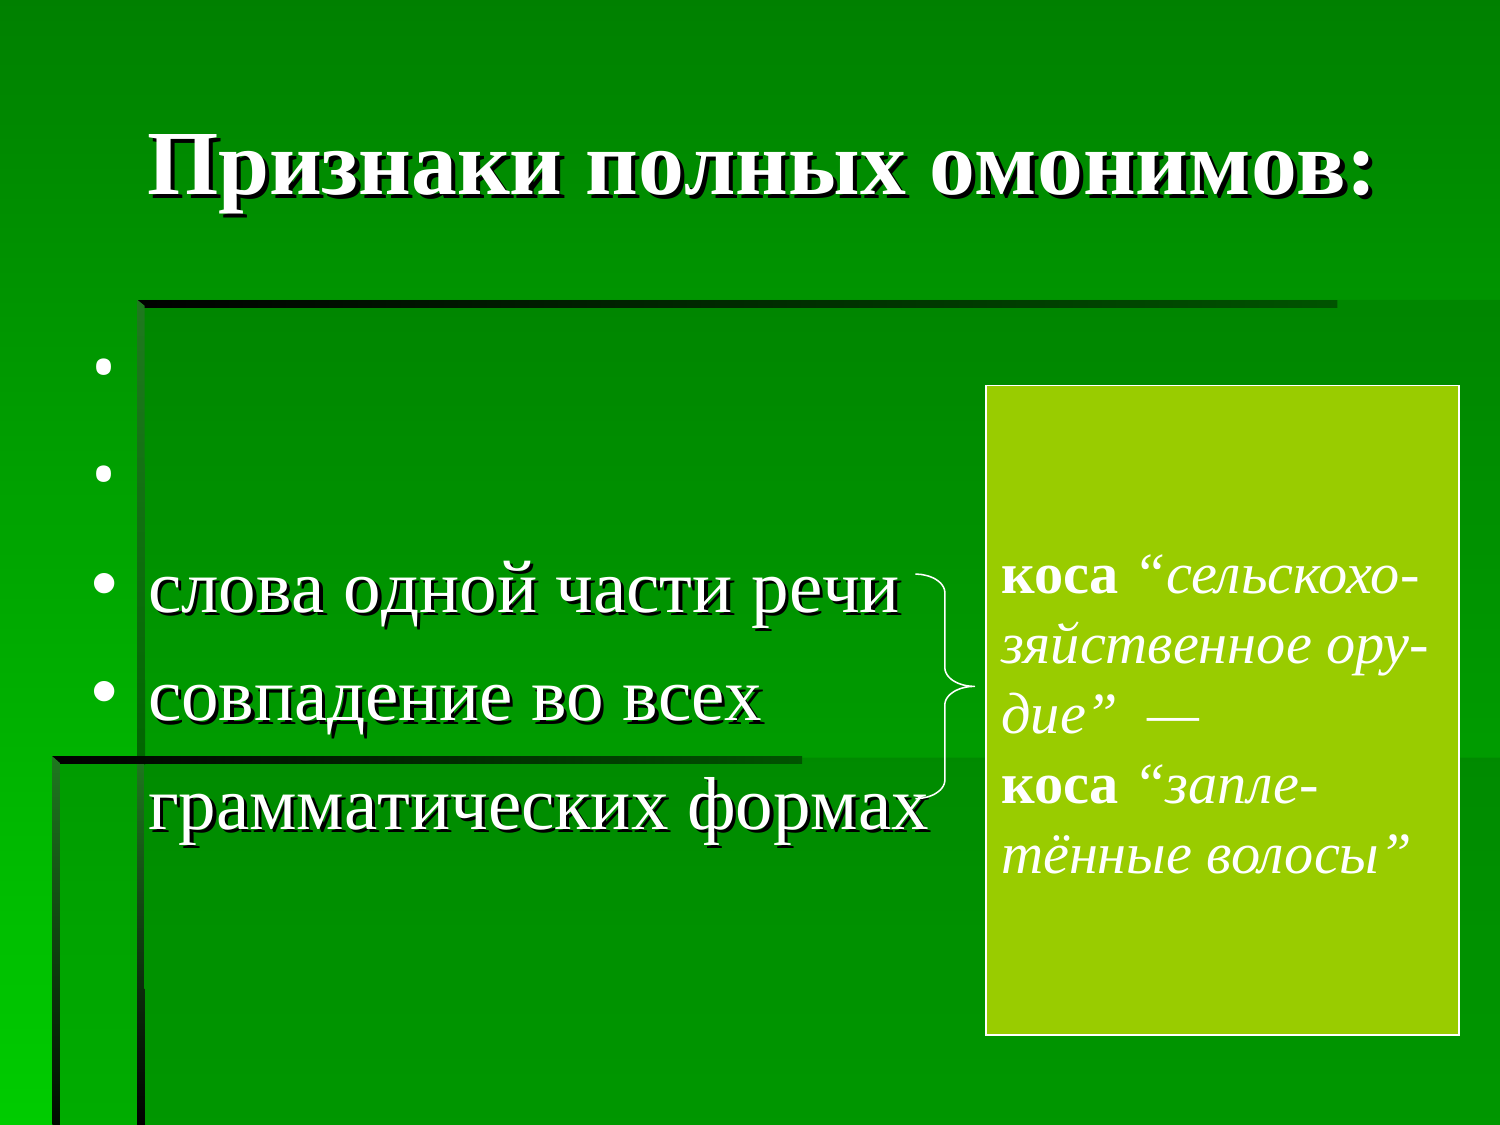

# Признаки полных омонимов:
слова одной части речи
совпадение во всех
грамматических формах
коса “сельскохо-
зяйственное ору-
дие” —
коса “запле-
тённые волосы”